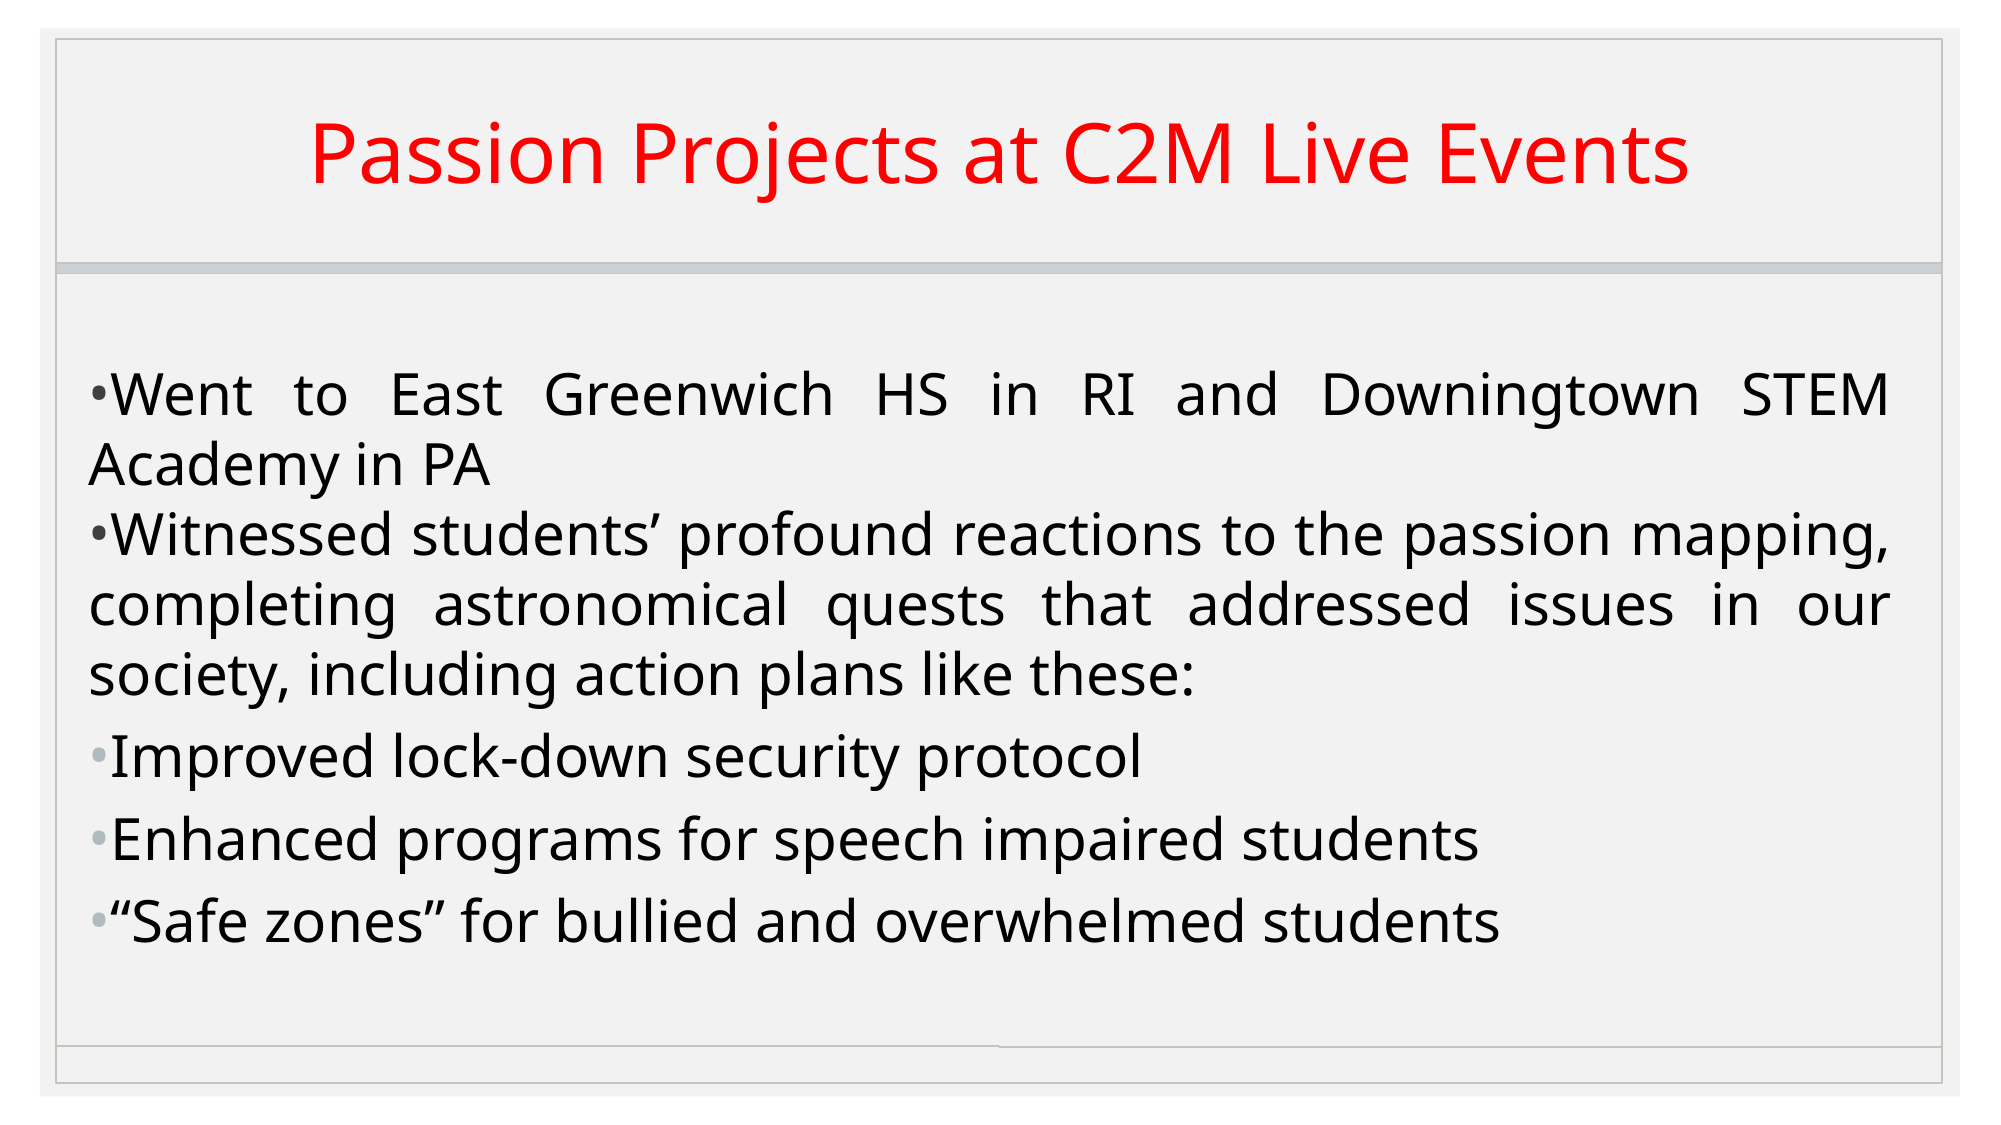

# Passion Projects at C2M Live Events
Went to East Greenwich HS in RI and Downingtown STEM Academy in PA
Witnessed students’ profound reactions to the passion mapping, completing astronomical quests that addressed issues in our society, including action plans like these:
Improved lock-down security protocol
Enhanced programs for speech impaired students
“Safe zones” for bullied and overwhelmed students